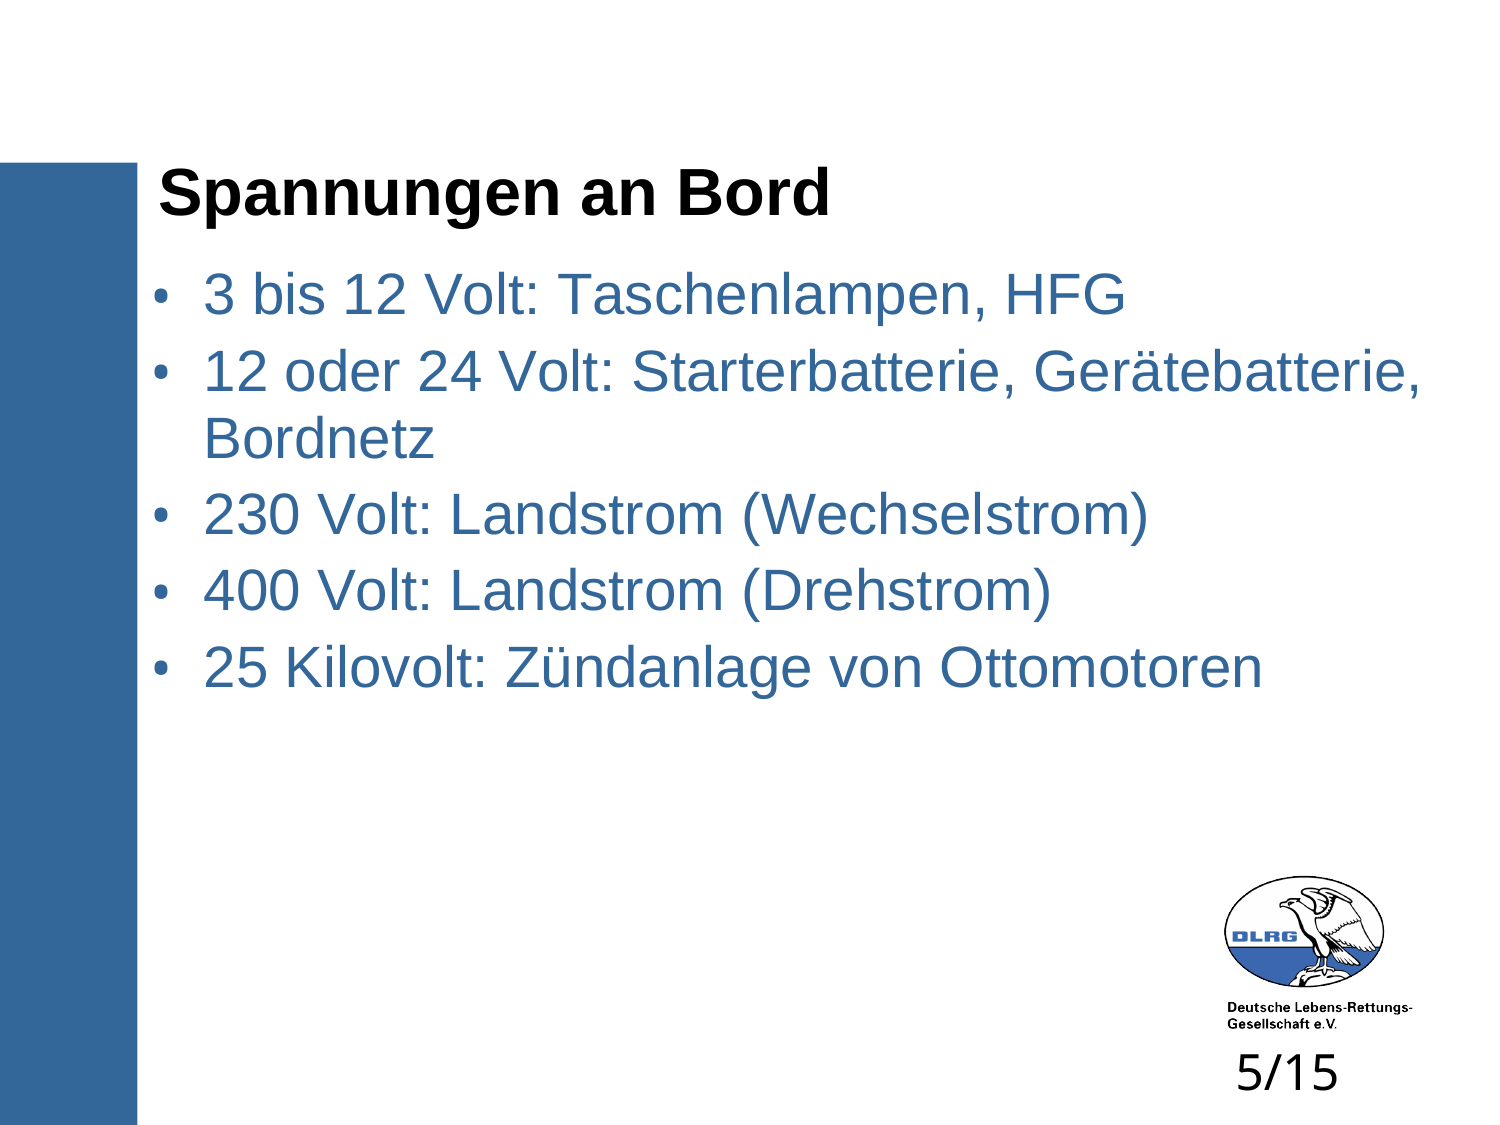

# Spannungen an Bord
3 bis 12 Volt: Taschenlampen, HFG
12 oder 24 Volt: Starterbatterie, Gerätebatterie, Bordnetz
230 Volt: Landstrom (Wechselstrom)
400 Volt: Landstrom (Drehstrom)
25 Kilovolt: Zündanlage von Ottomotoren